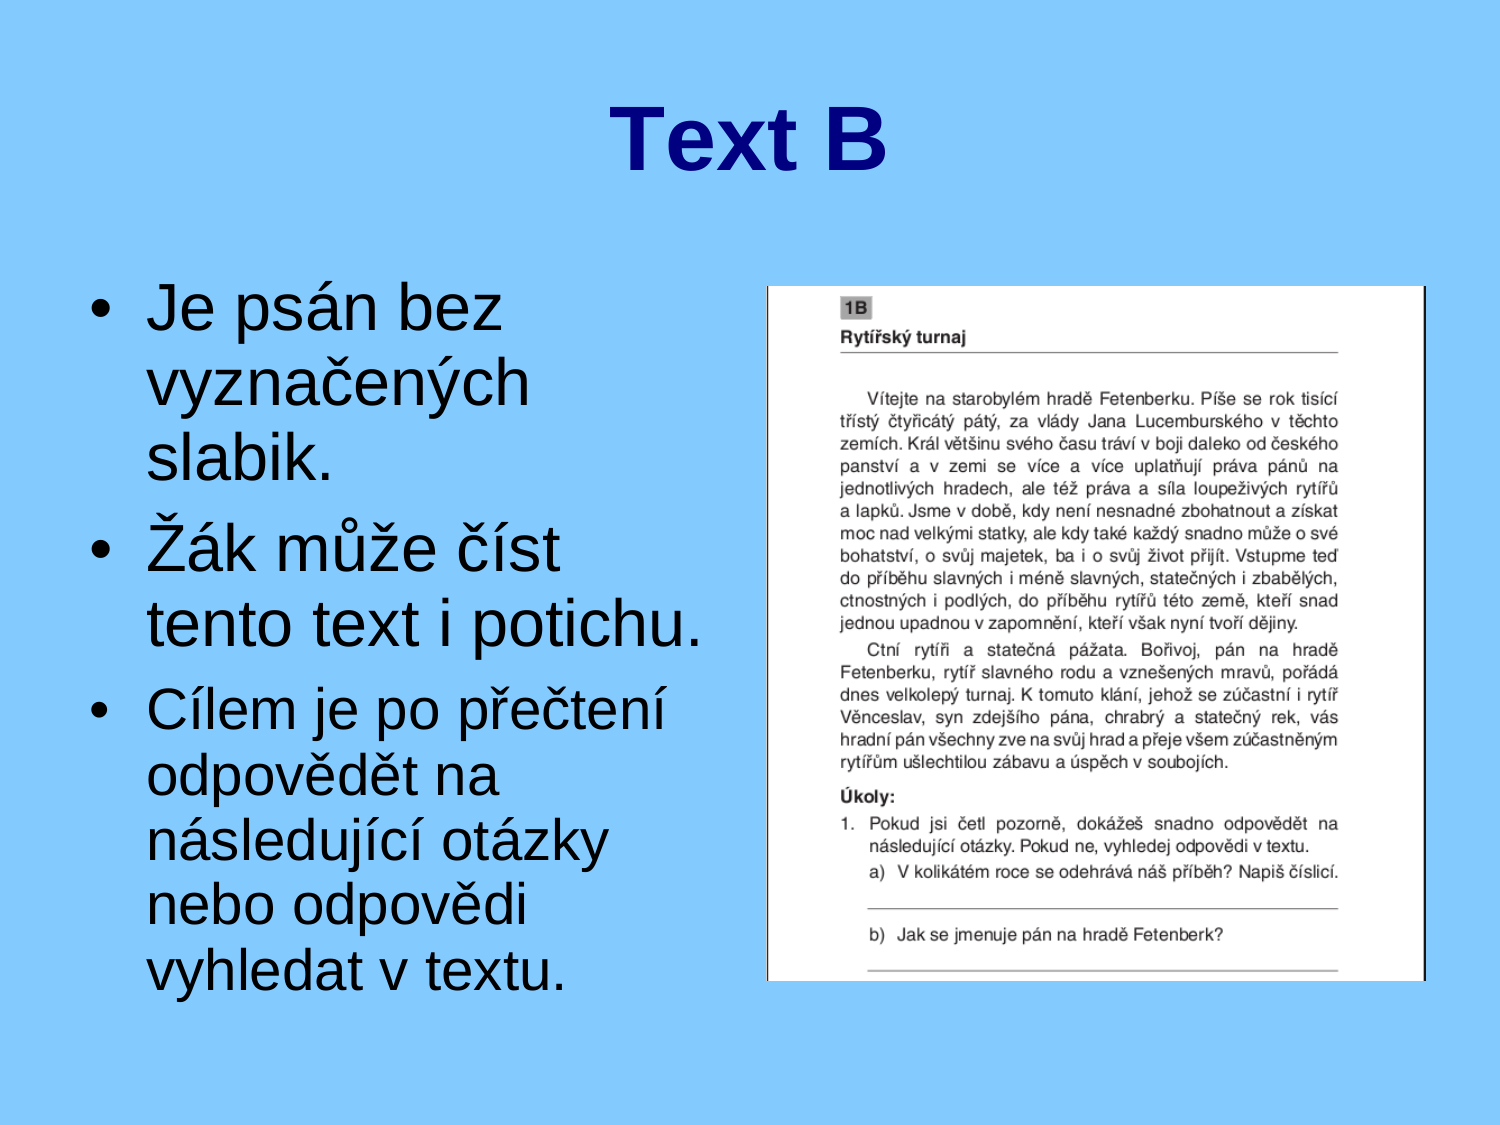

# Text B
Je psán bez vyznačených slabik.
Žák může číst tento text i potichu.
Cílem je po přečtení odpovědět na následující otázky nebo odpovědi vyhledat v textu.